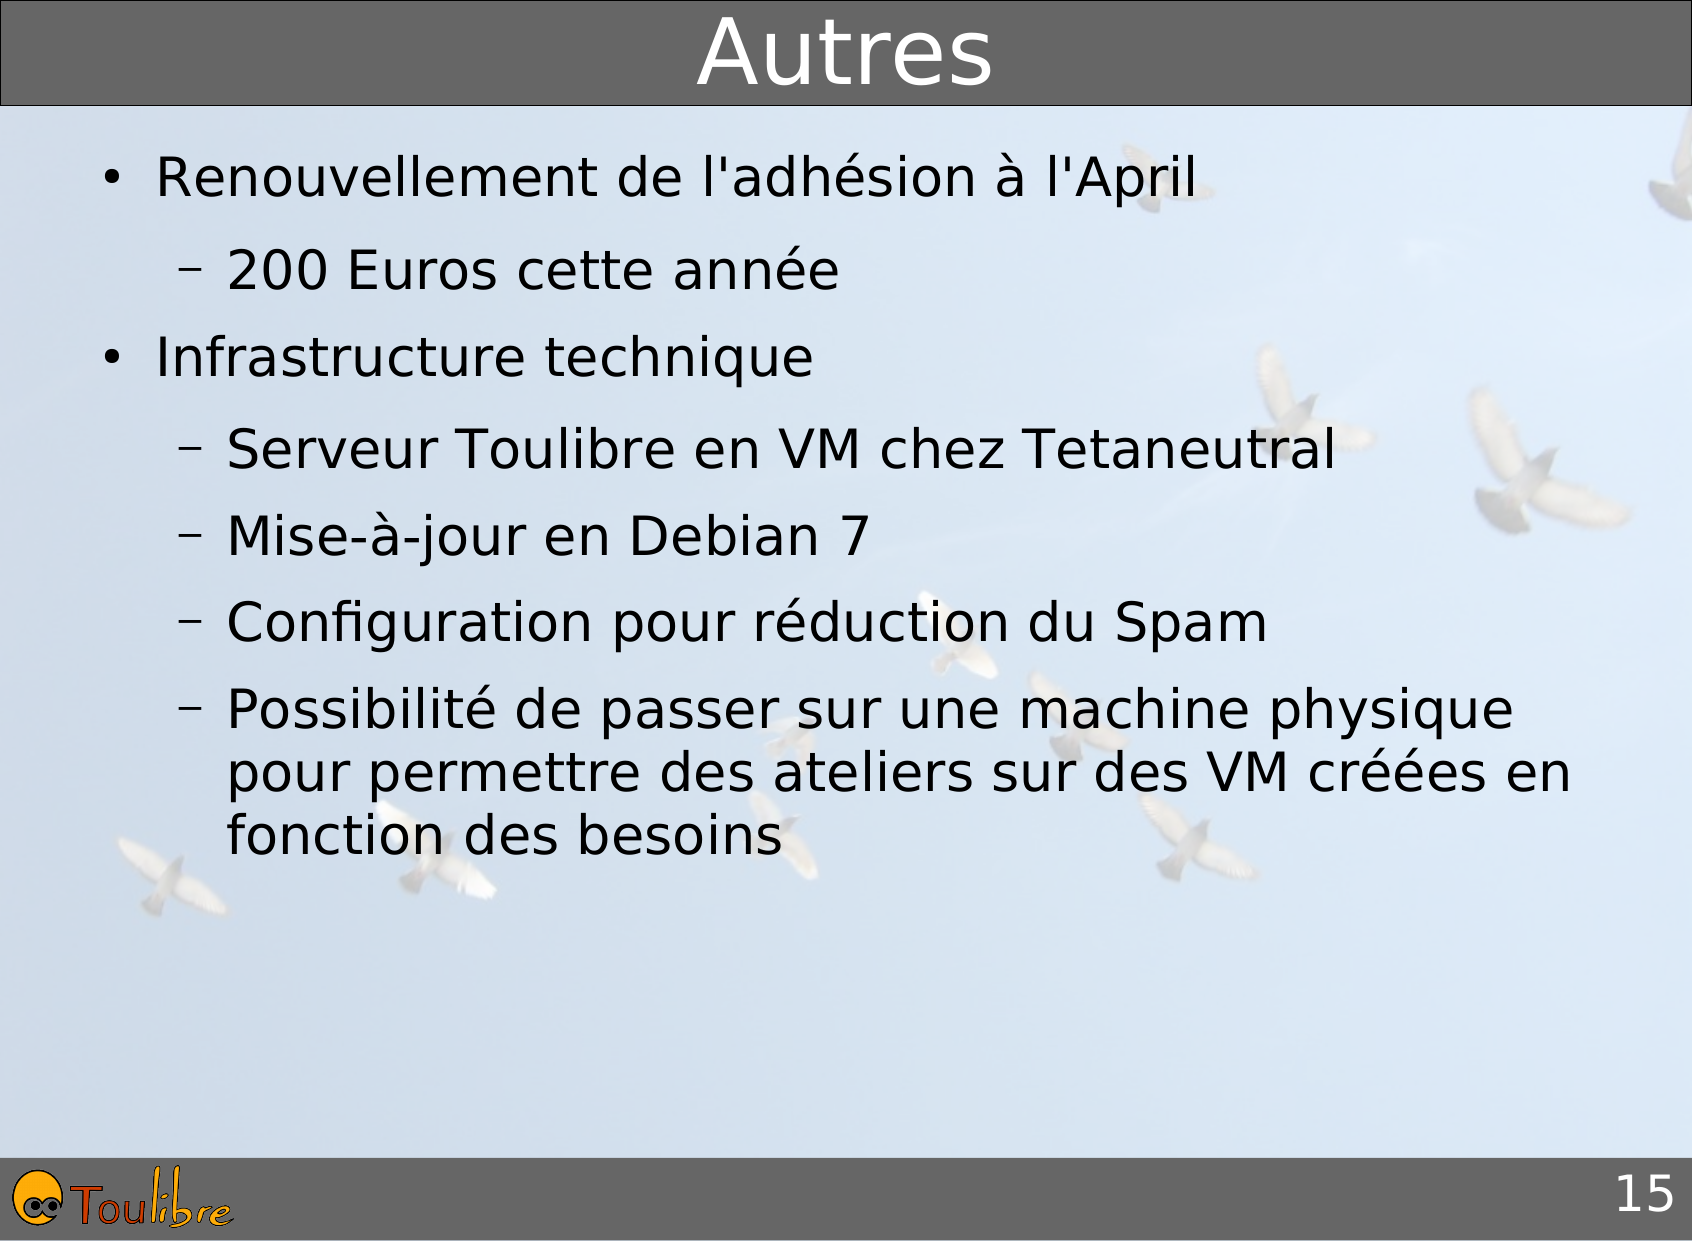

# Autres
Renouvellement de l'adhésion à l'April
200 Euros cette année
Infrastructure technique
Serveur Toulibre en VM chez Tetaneutral
Mise-à-jour en Debian 7
Configuration pour réduction du Spam
Possibilité de passer sur une machine physique pour permettre des ateliers sur des VM créées en fonction des besoins